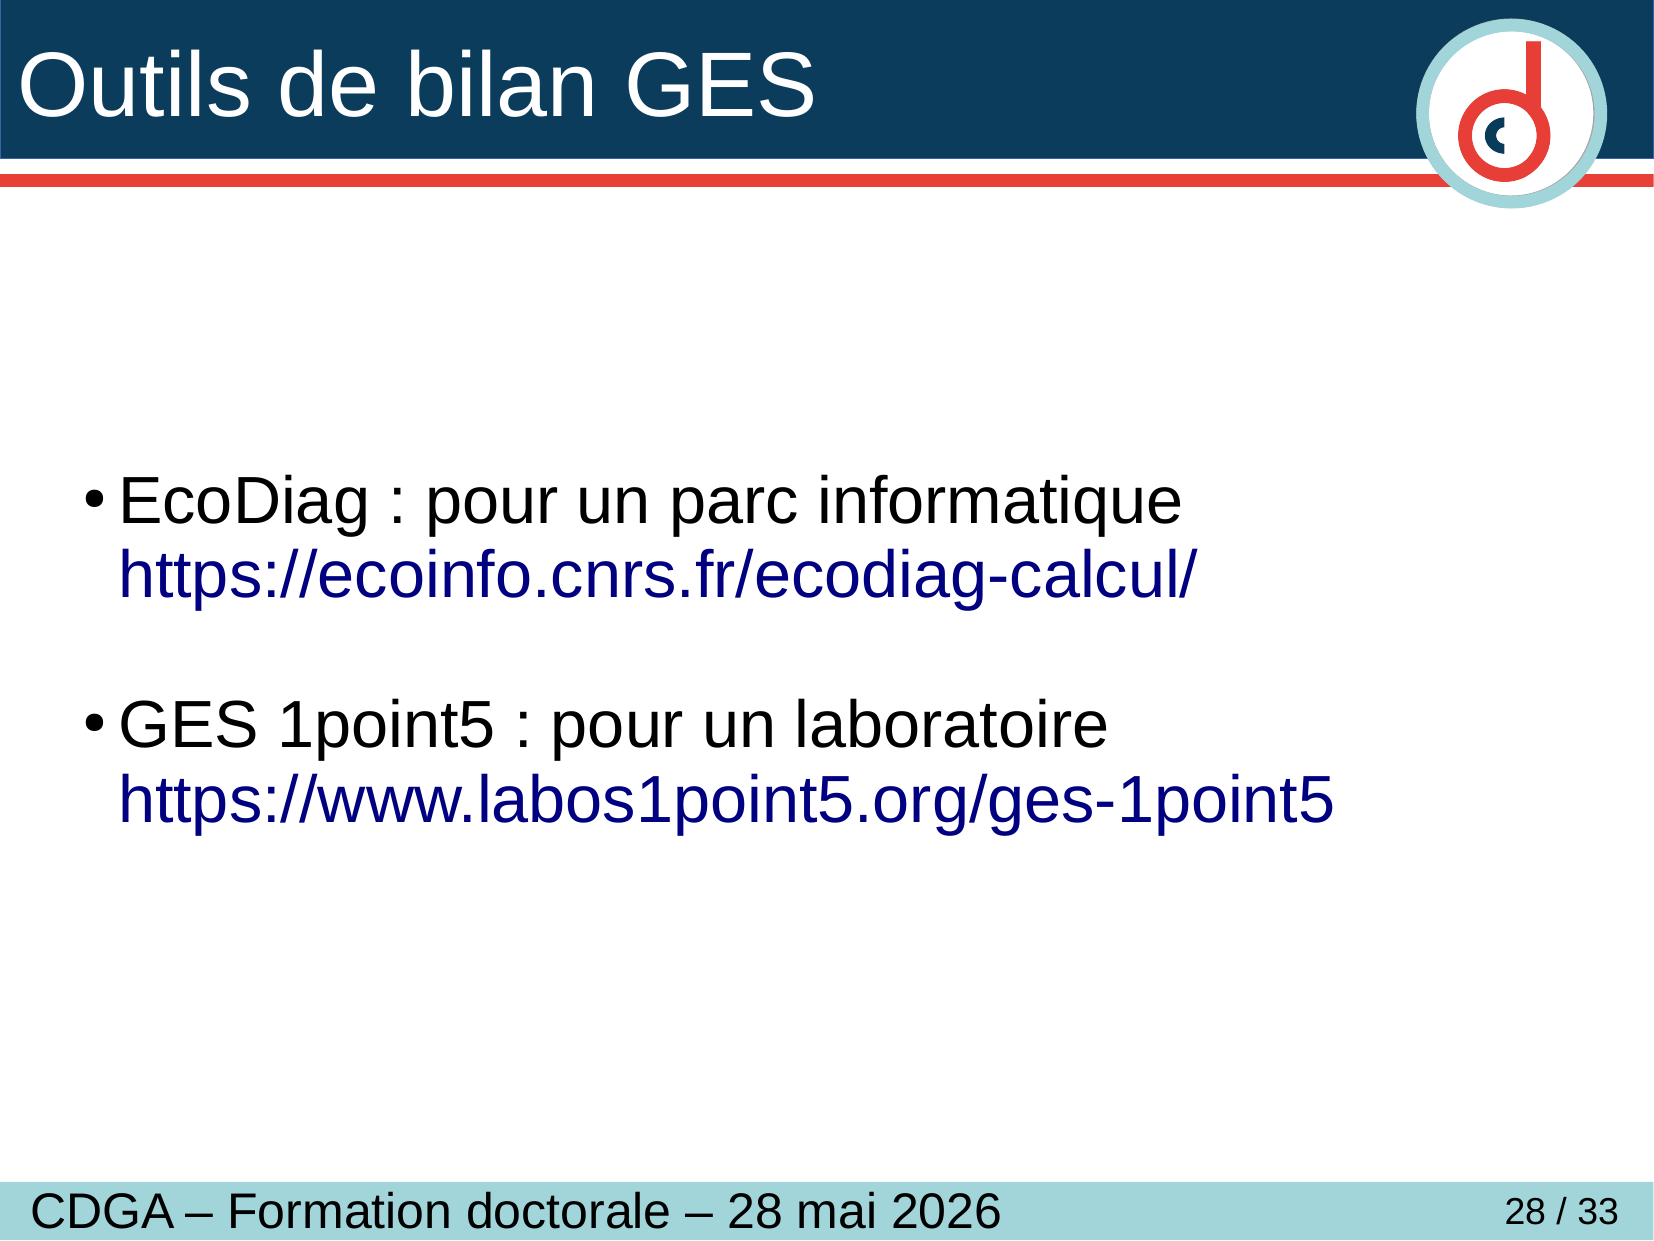

# Outils de bilan GES
EcoDiag : pour un parc informatique
https://ecoinfo.cnrs.fr/ecodiag-calcul/
GES 1point5 : pour un laboratoire
https://www.labos1point5.org/ges-1point5